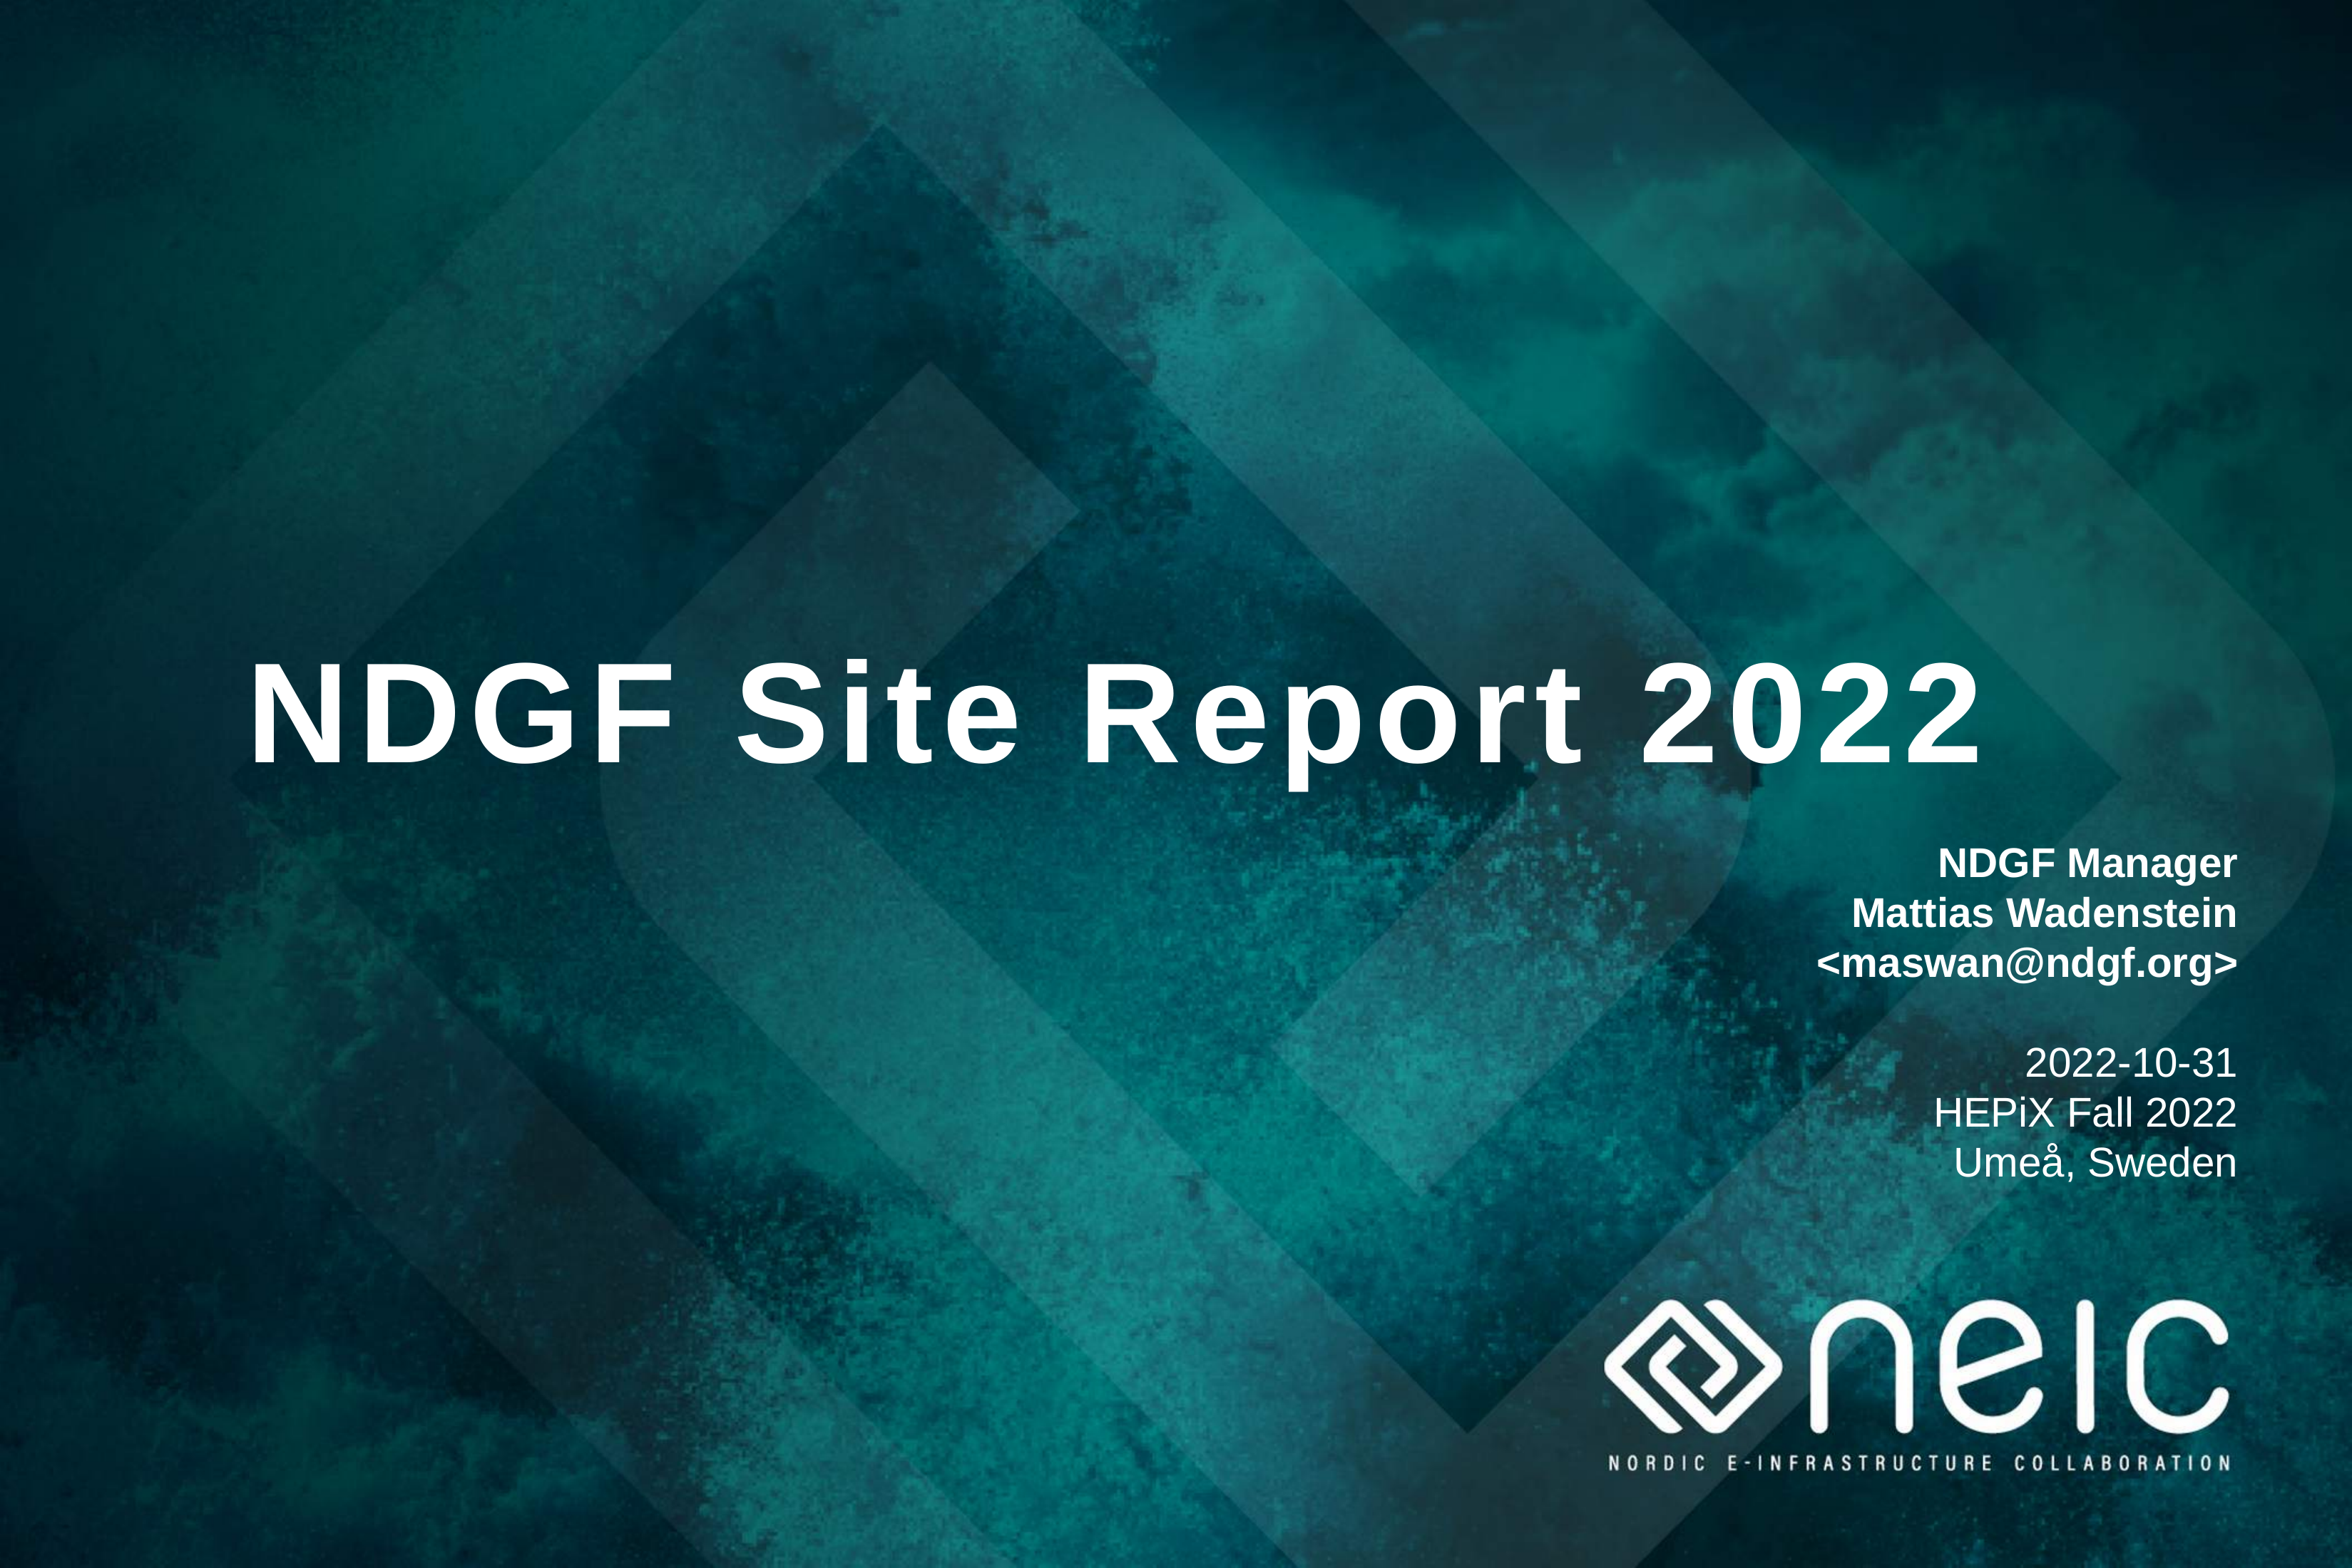

NDGF Site Report 2022
NDGF Manager
Mattias Wadenstein <maswan@ndgf.org>
2022-10-31
HEPiX Fall 2022
Umeå, Sweden